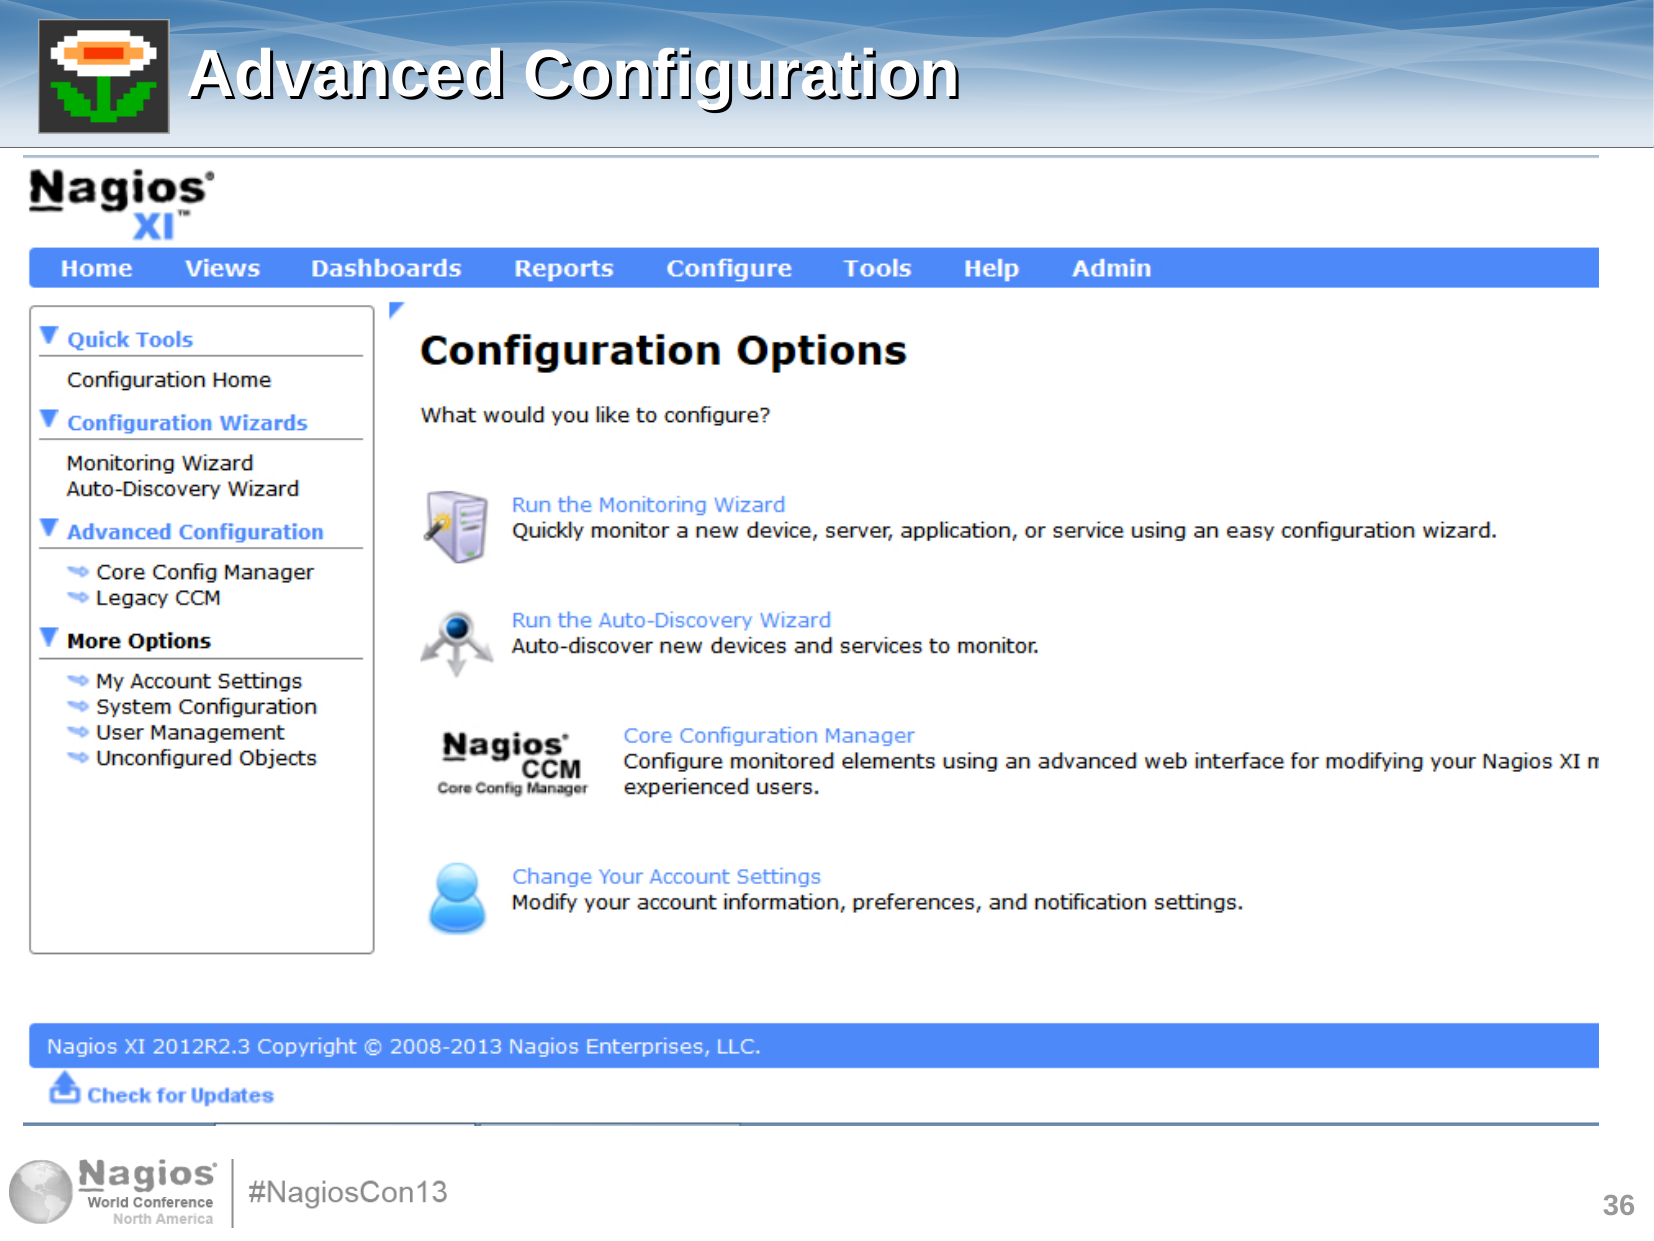

# Advanced Configuration
36
| |
| --- |